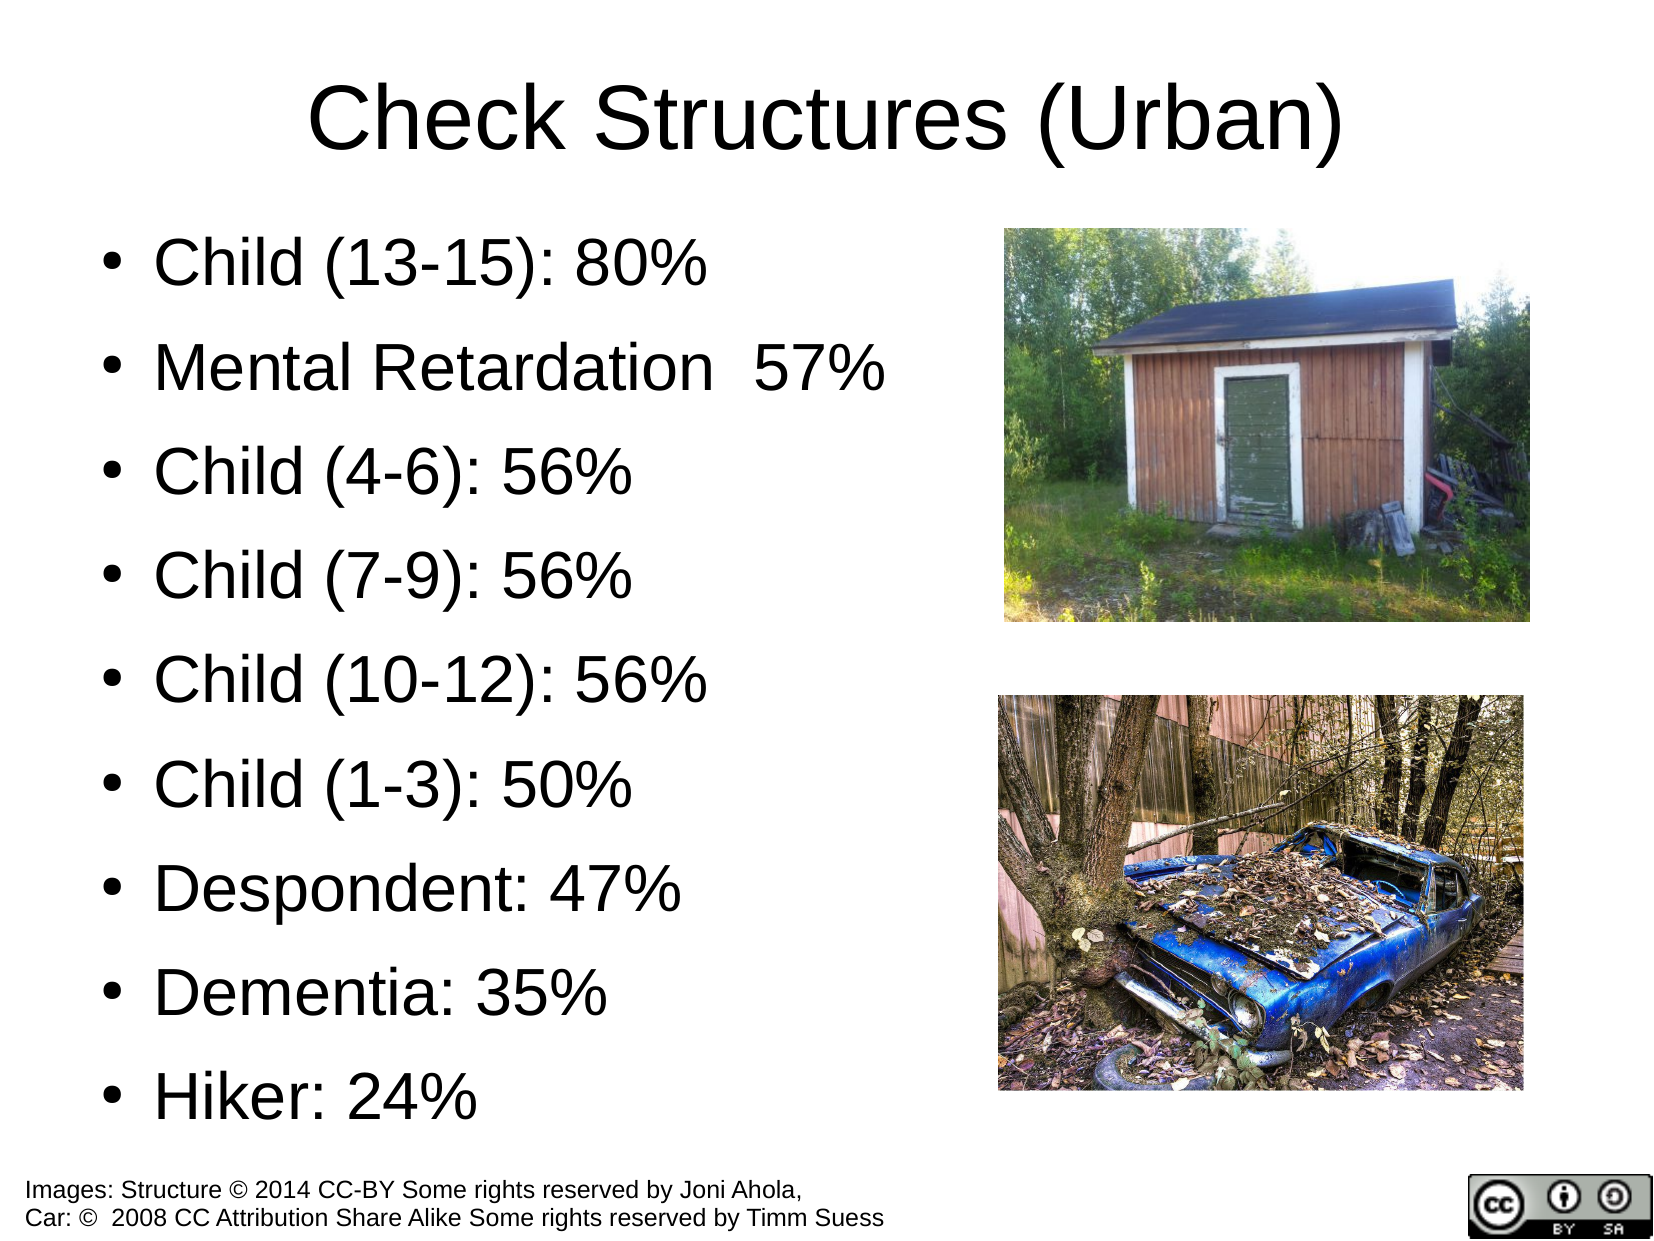

# Check Structures (Urban)
Child (13-15): 80%
Mental Retardation	57%
Child (4-6): 56%
Child (7-9): 56%
Child (10-12): 56%
Child (1-3): 50%
Despondent: 47%
Dementia: 35%
Hiker: 24%
Images: Structure © 2014 CC-BY Some rights reserved by Joni Ahola,
Car: © 2008 CC Attribution Share Alike Some rights reserved by Timm Suess